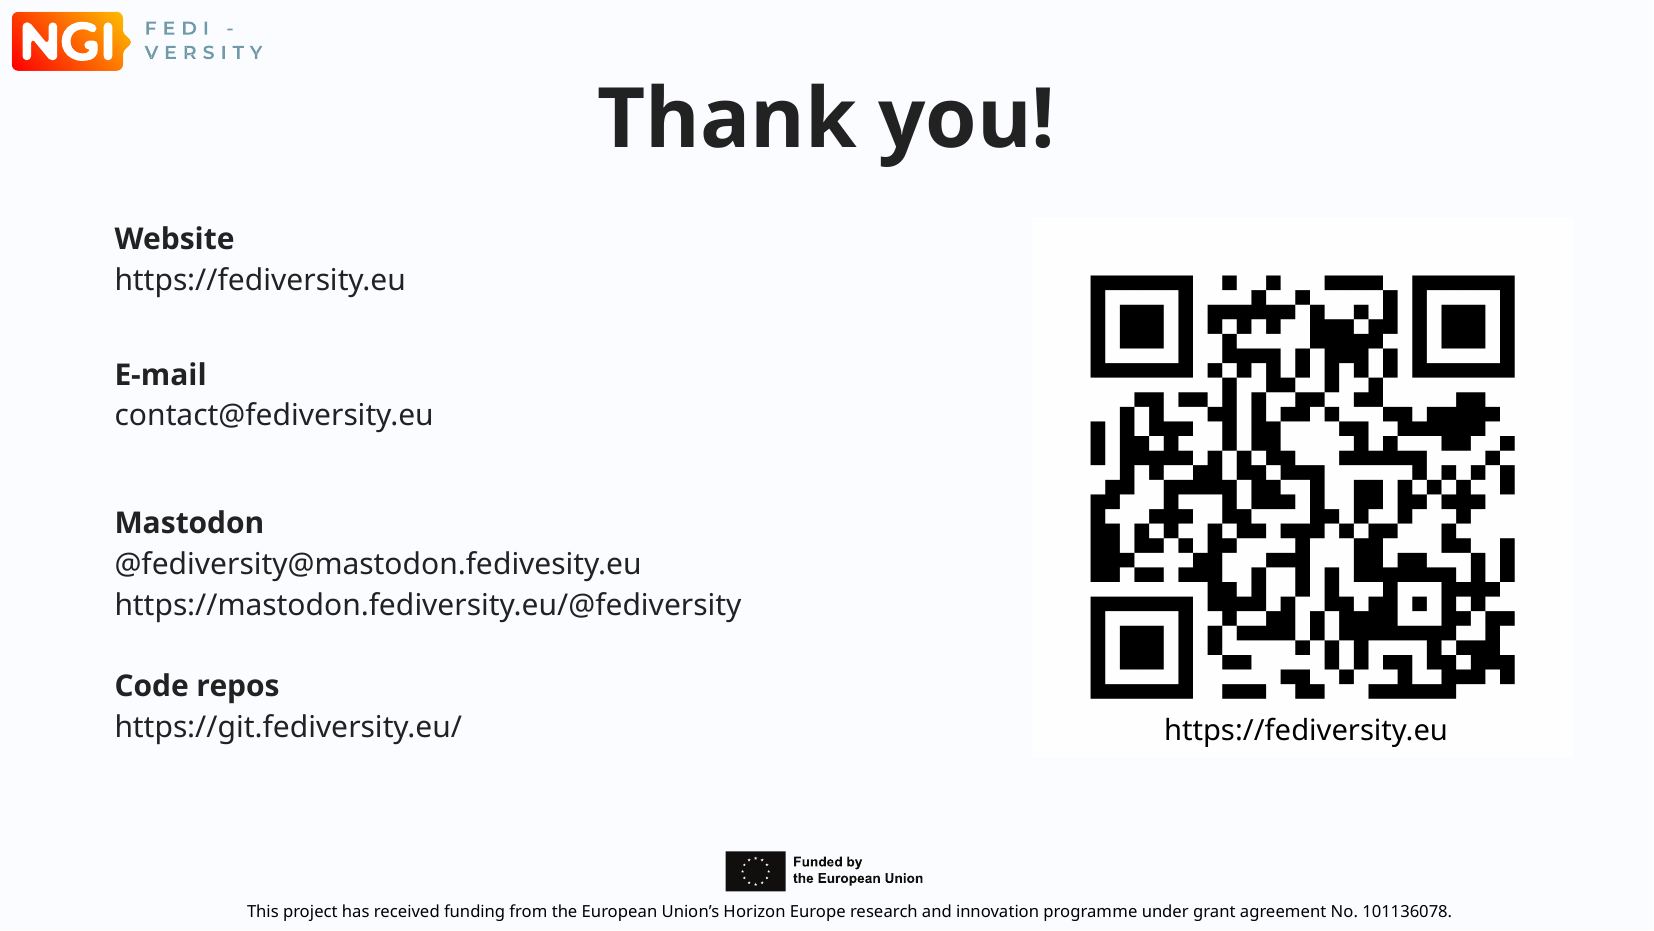

# Thank you!
Website
https://fediversity.eu
E-mail
contact@fediversity.eu
Mastodon
@fediversity@mastodon.fedivesity.eu
https://mastodon.fediversity.eu/@fediversity
Code repos
https://git.fediversity.eu/
https://fediversity.eu
This project has received funding from the European Union’s Horizon Europe research and innovation programme under grant agreement No. 101136078.